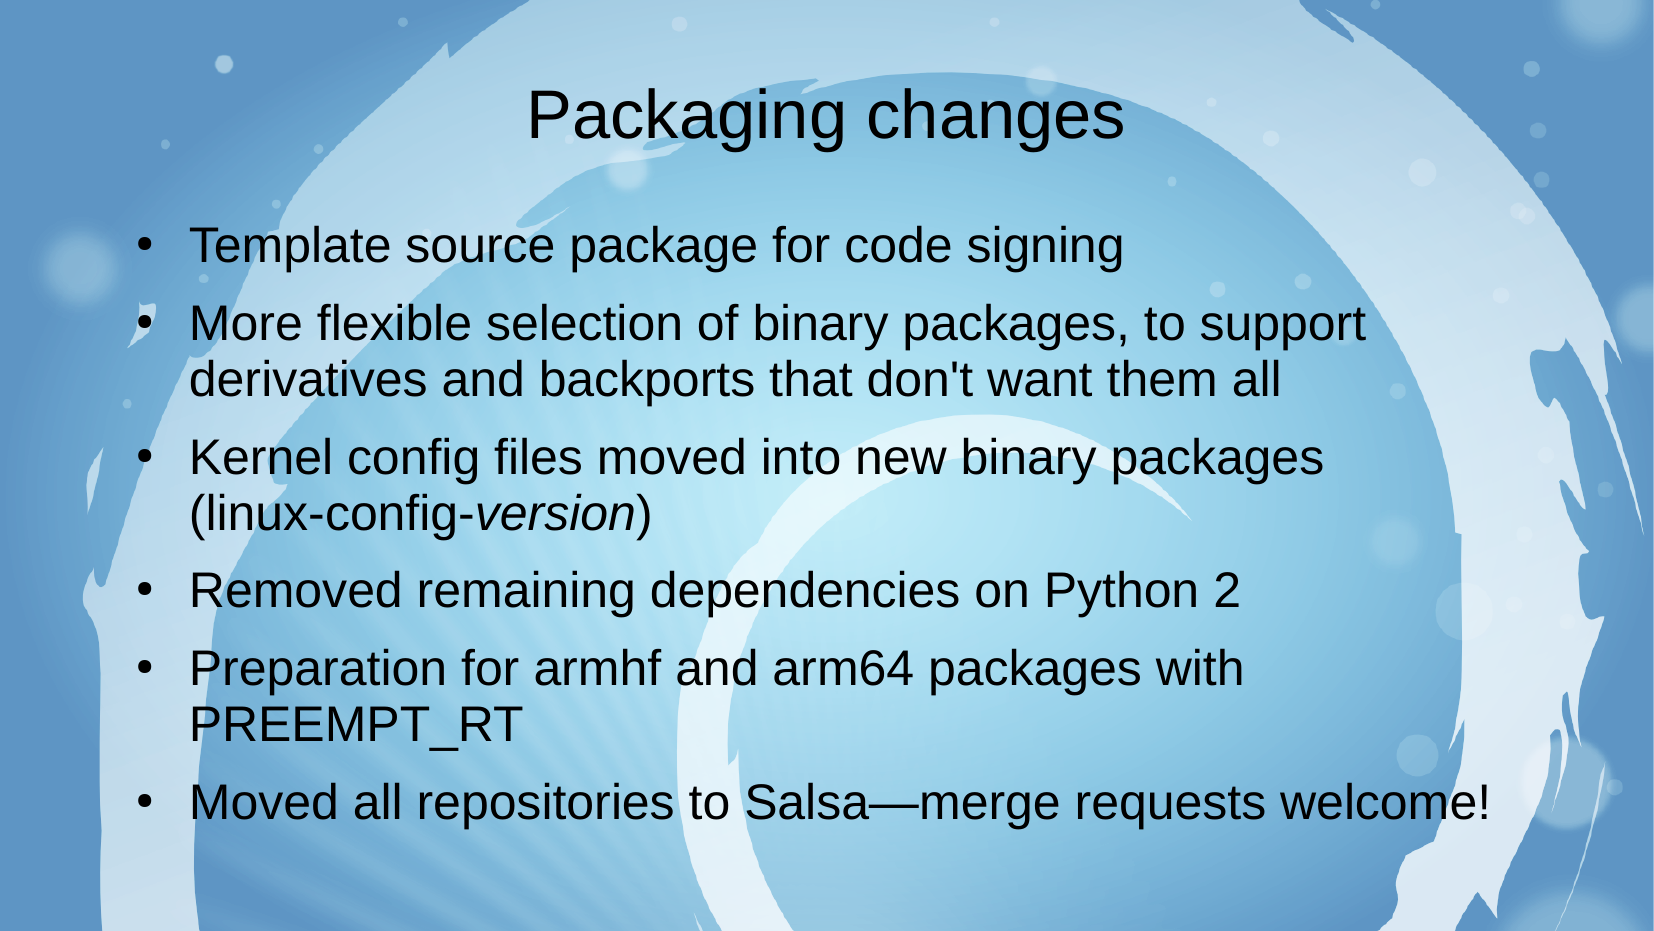

# Packaging changes
Template source package for code signing
More flexible selection of binary packages, to support derivatives and backports that don't want them all
Kernel config files moved into new binary packages
(linux-config-version)
Removed remaining dependencies on Python 2
Preparation for armhf and arm64 packages with PREEMPT_RT
Moved all repositories to Salsa—merge requests welcome!